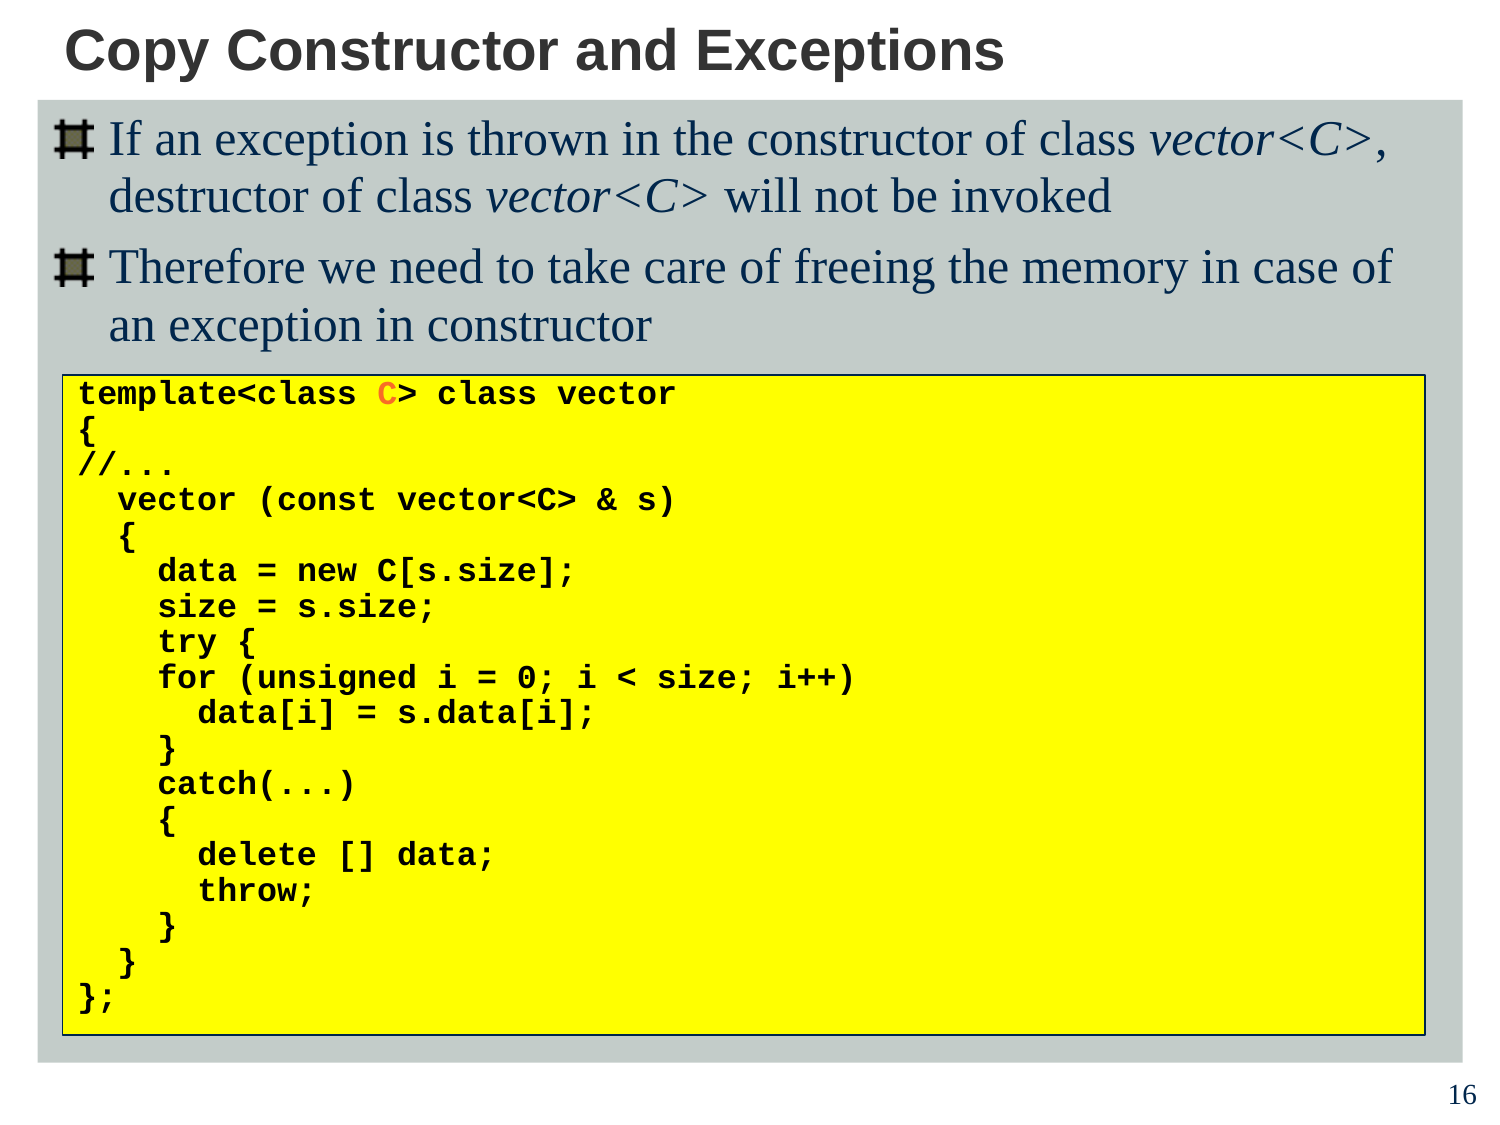

# Copy Constructor and Exceptions
If an exception is thrown in the constructor of class vector<C>, destructor of class vector<C> will not be invoked
Therefore we need to take care of freeing the memory in case of an exception in constructor
template<class C> class vector
{
//...
 vector (const vector<C> & s)
 {
 data = new C[s.size];
 size = s.size;
 try {
 for (unsigned i = 0; i < size; i++)
 data[i] = s.data[i];
 }
 catch(...)
 {
 delete [] data;
 throw;
 }
 }
};